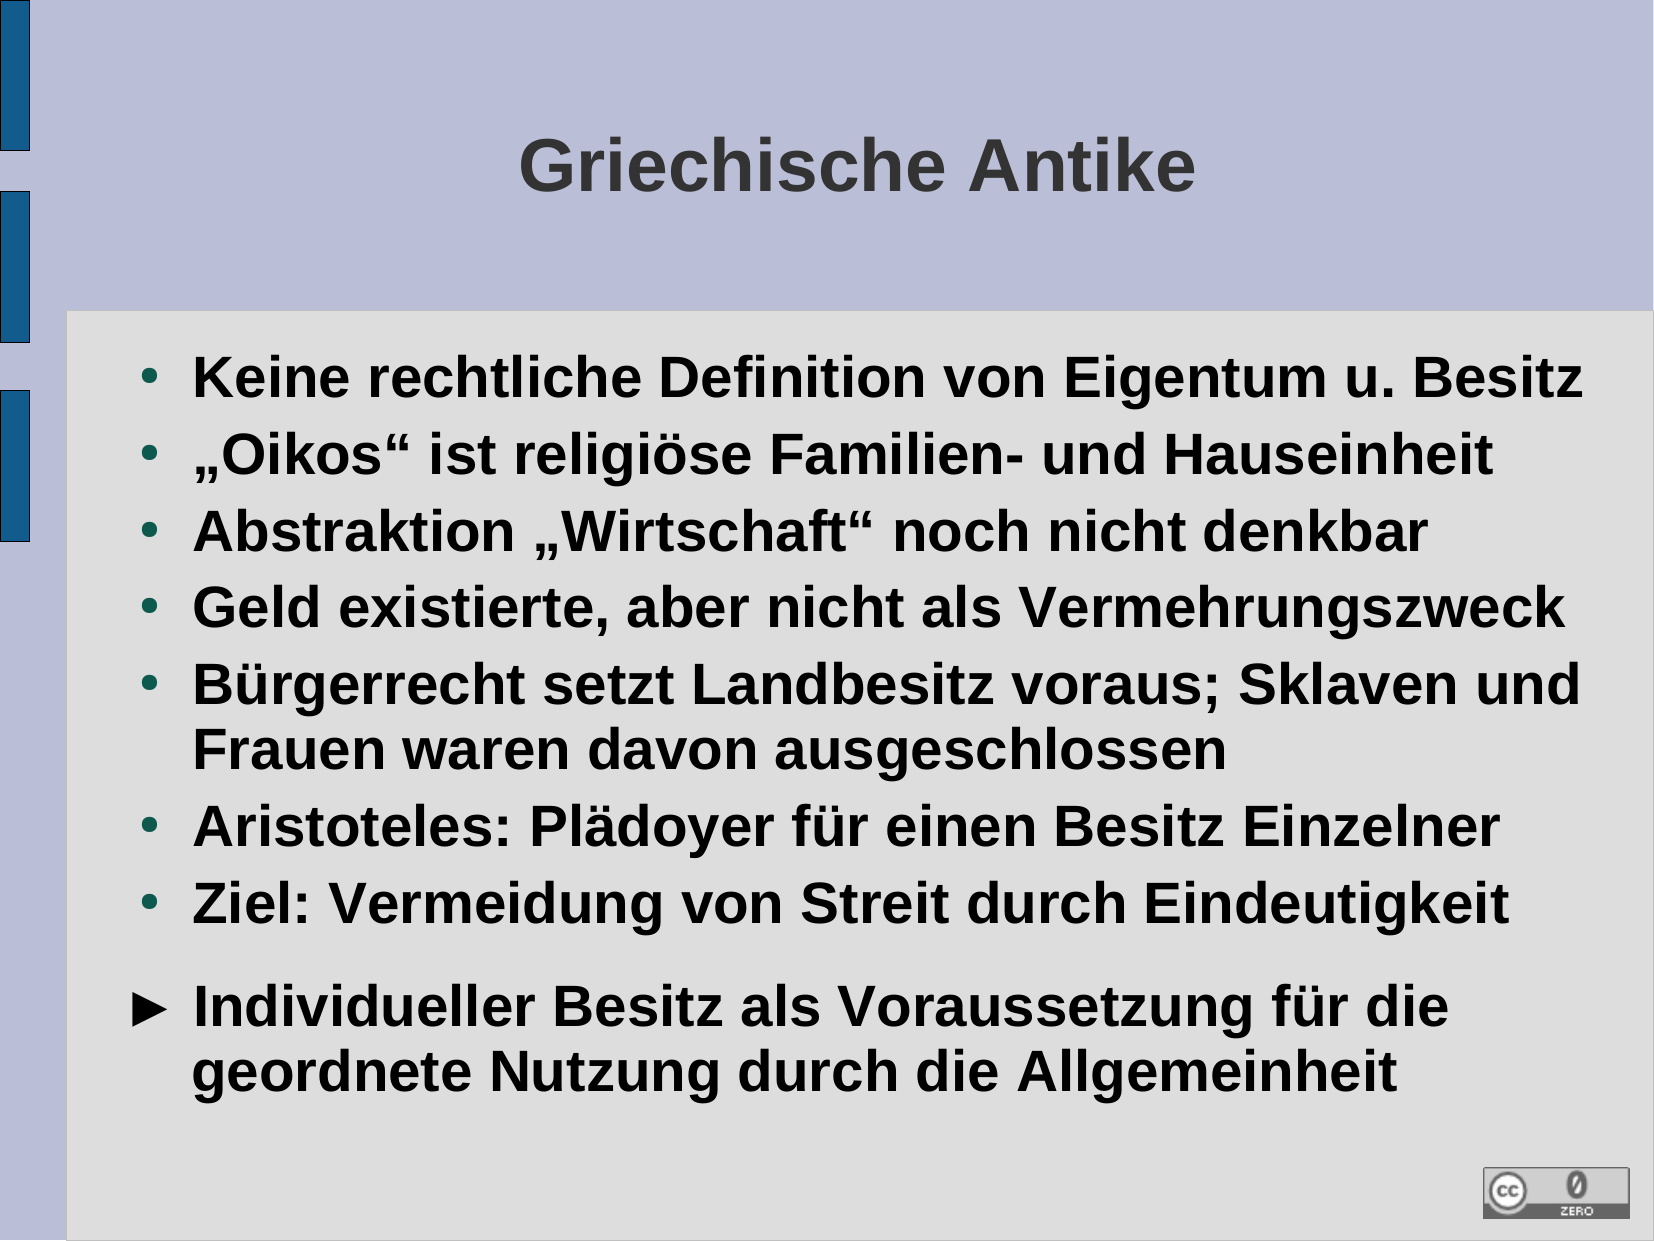

# Griechische Antike
Keine rechtliche Definition von Eigentum u. Besitz
„Oikos“ ist religiöse Familien- und Hauseinheit
Abstraktion „Wirtschaft“ noch nicht denkbar
Geld existierte, aber nicht als Vermehrungszweck
Bürgerrecht setzt Landbesitz voraus; Sklaven und Frauen waren davon ausgeschlossen
Aristoteles: Plädoyer für einen Besitz Einzelner
Ziel: Vermeidung von Streit durch Eindeutigkeit
► Individueller Besitz als Voraussetzung für die
 geordnete Nutzung durch die Allgemeinheit